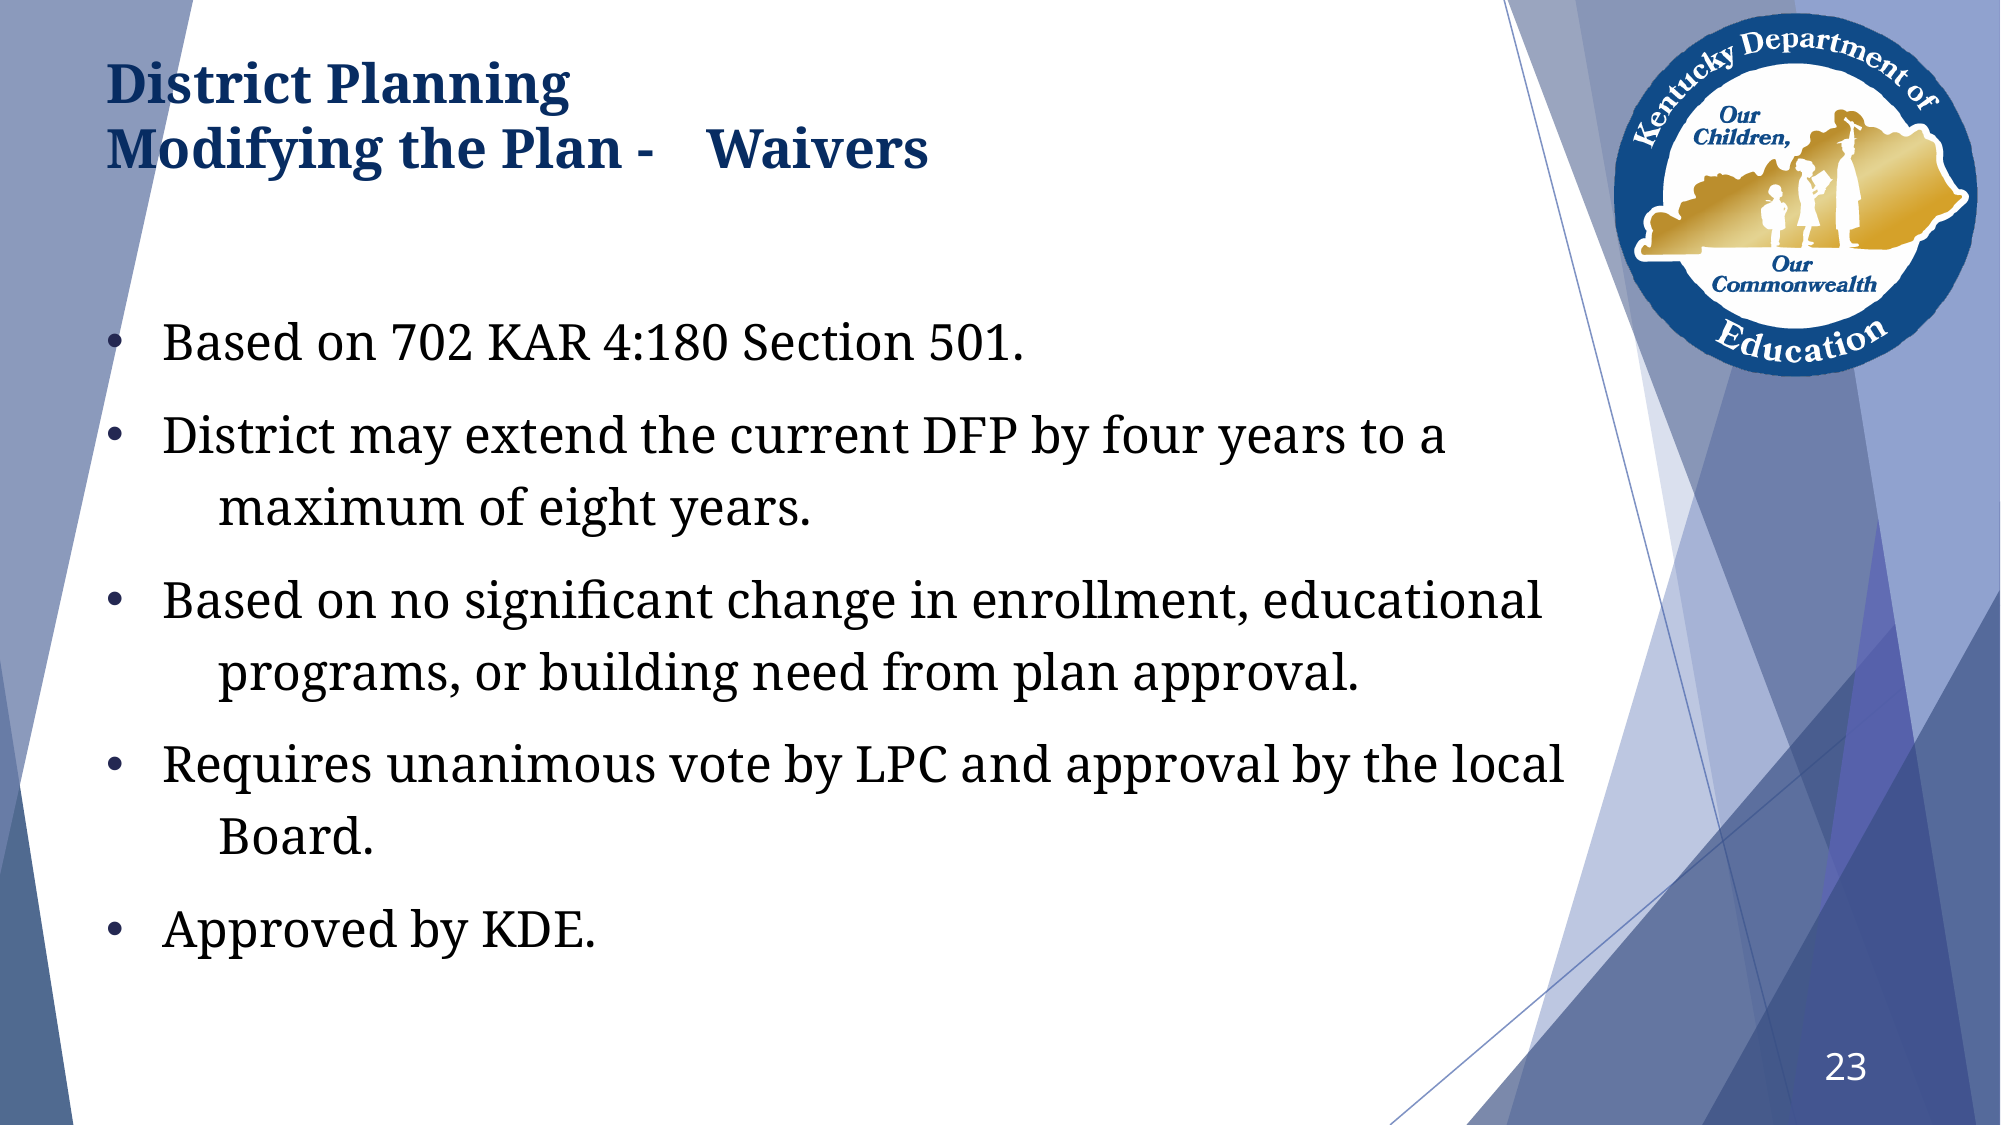

# District Planning Modifying the Plan -	Waivers
Based on 702 KAR 4:180 Section 501.
District may extend the current DFP by four years to a maximum of eight years.
Based on no significant change in enrollment, educational programs, or building need from plan approval.
Requires unanimous vote by LPC and approval by the local Board.
Approved by KDE.